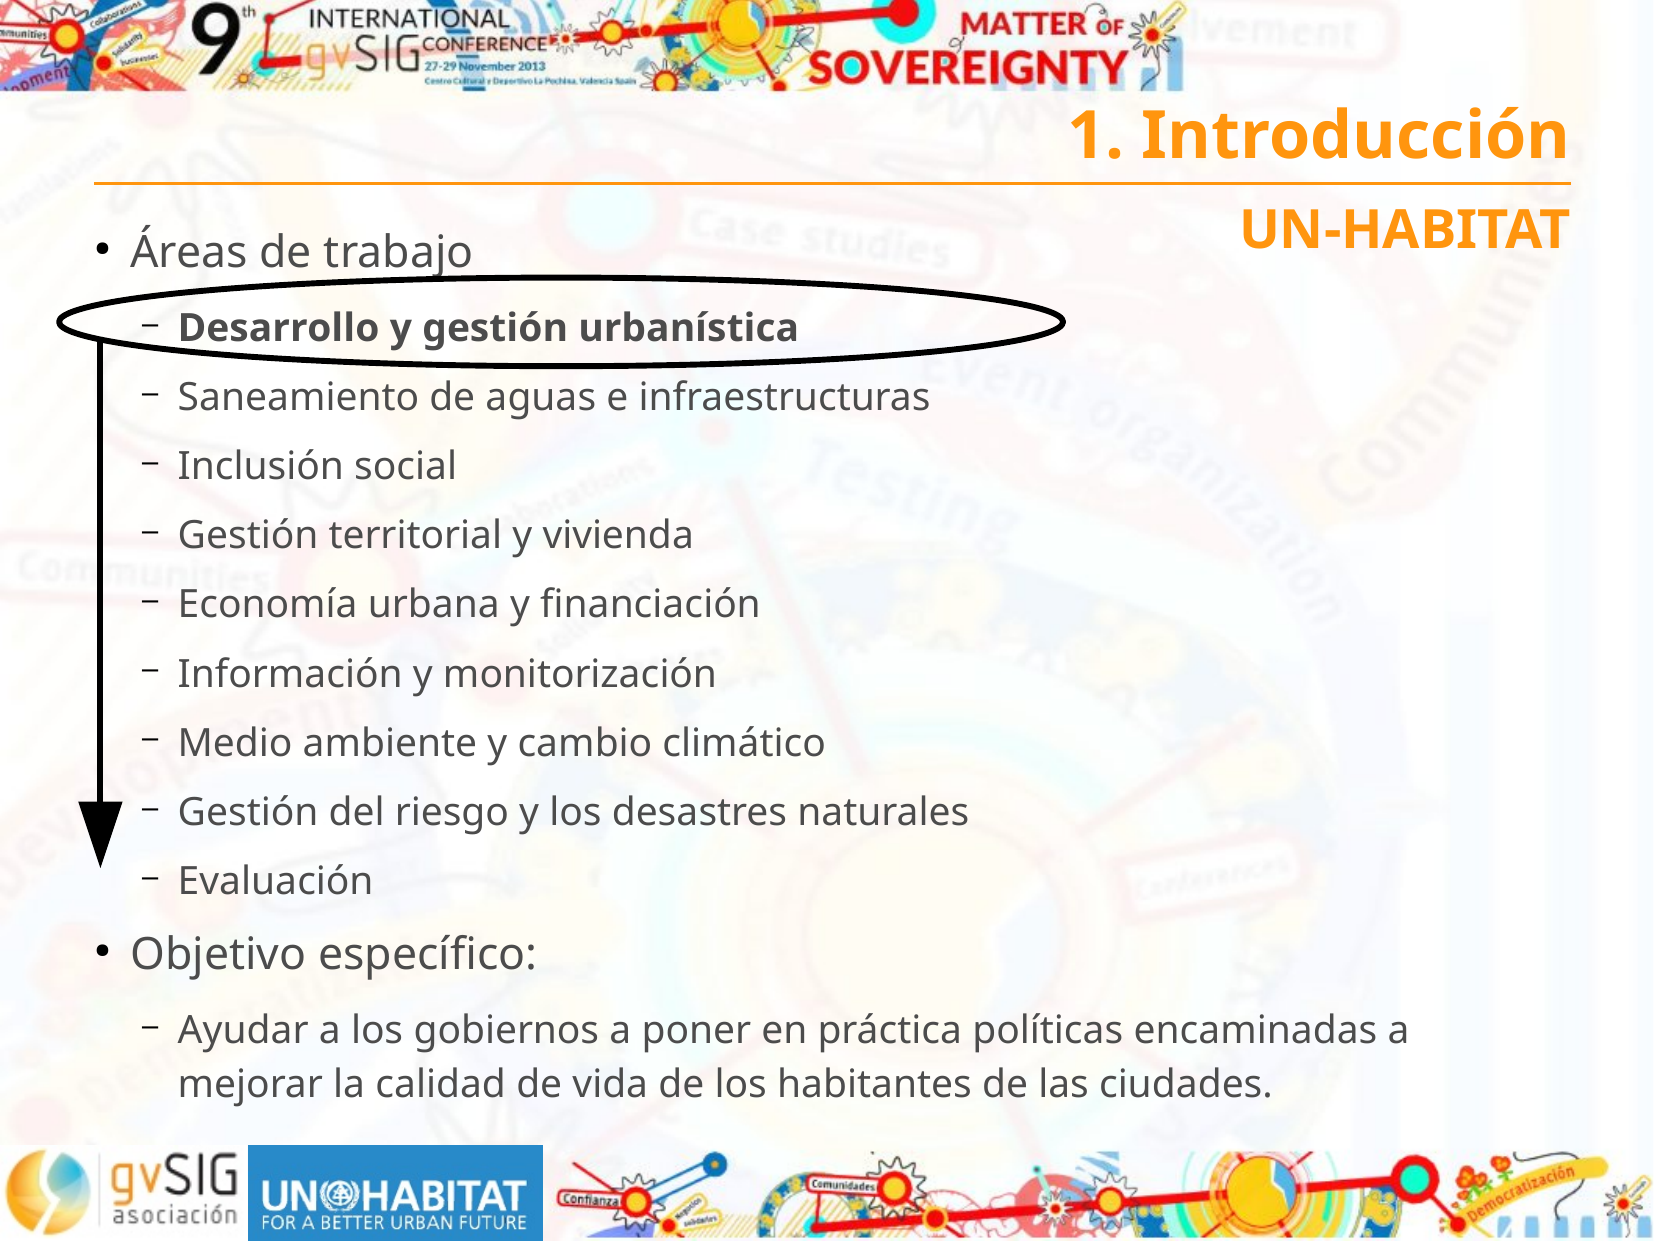

1. Introducción
UN-HABITAT
# Áreas de trabajo
Desarrollo y gestión urbanística
Saneamiento de aguas e infraestructuras
Inclusión social
Gestión territorial y vivienda
Economía urbana y financiación
Información y monitorización
Medio ambiente y cambio climático
Gestión del riesgo y los desastres naturales
Evaluación
Objetivo específico:
Ayudar a los gobiernos a poner en práctica políticas encaminadas a mejorar la calidad de vida de los habitantes de las ciudades.